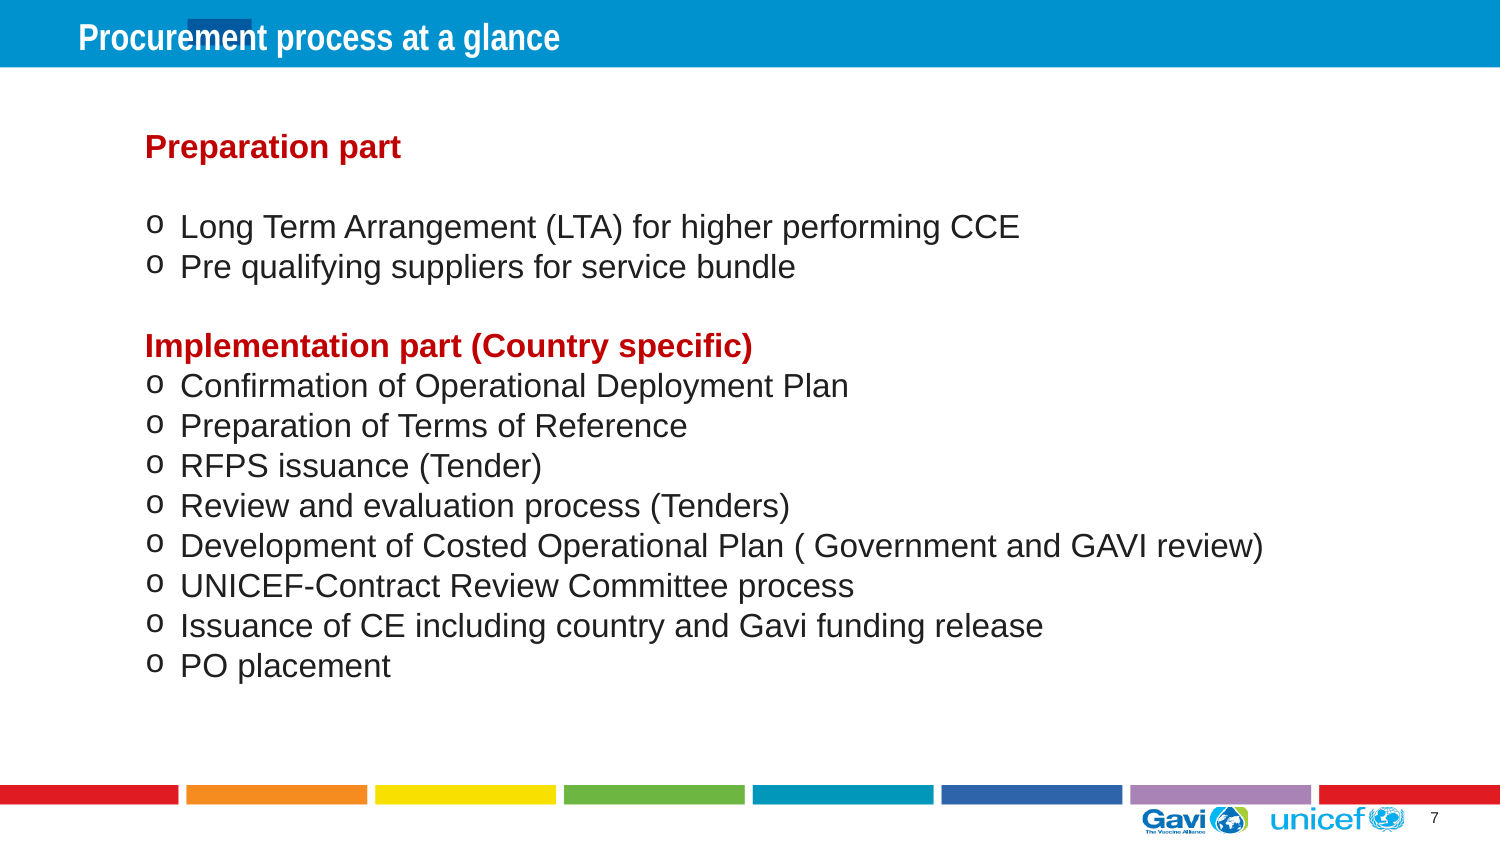

Procurement process at a glance
Preparation part
Long Term Arrangement (LTA) for higher performing CCE
Pre qualifying suppliers for service bundle
Implementation part (Country specific)
Confirmation of Operational Deployment Plan
Preparation of Terms of Reference
RFPS issuance (Tender)
Review and evaluation process (Tenders)
Development of Costed Operational Plan ( Government and GAVI review)
UNICEF-Contract Review Committee process
Issuance of CE including country and Gavi funding release
PO placement